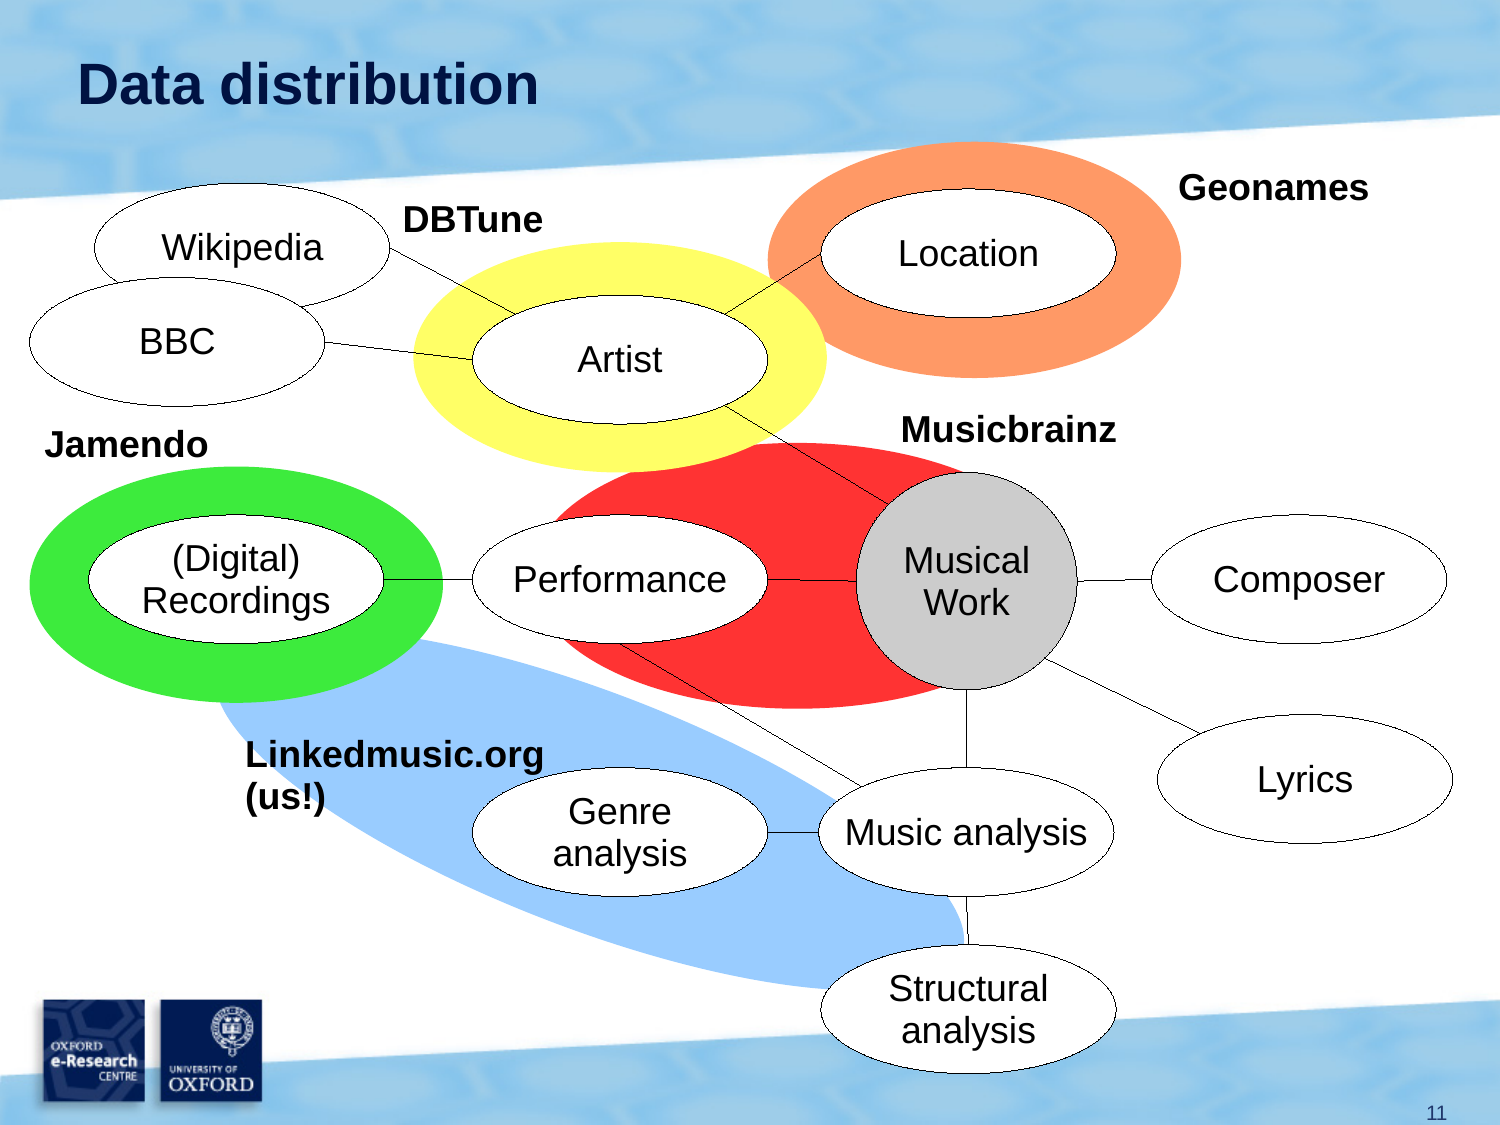

# Data distribution
Geonames
Wikipedia
Location
DBTune
BBC
Artist
Musicbrainz
Jamendo
Musical
Work
(Digital)
Recordings
Performance
Composer
Lyrics
Linkedmusic.org
(us!)
Genre
analysis
Music analysis
Structural
analysis